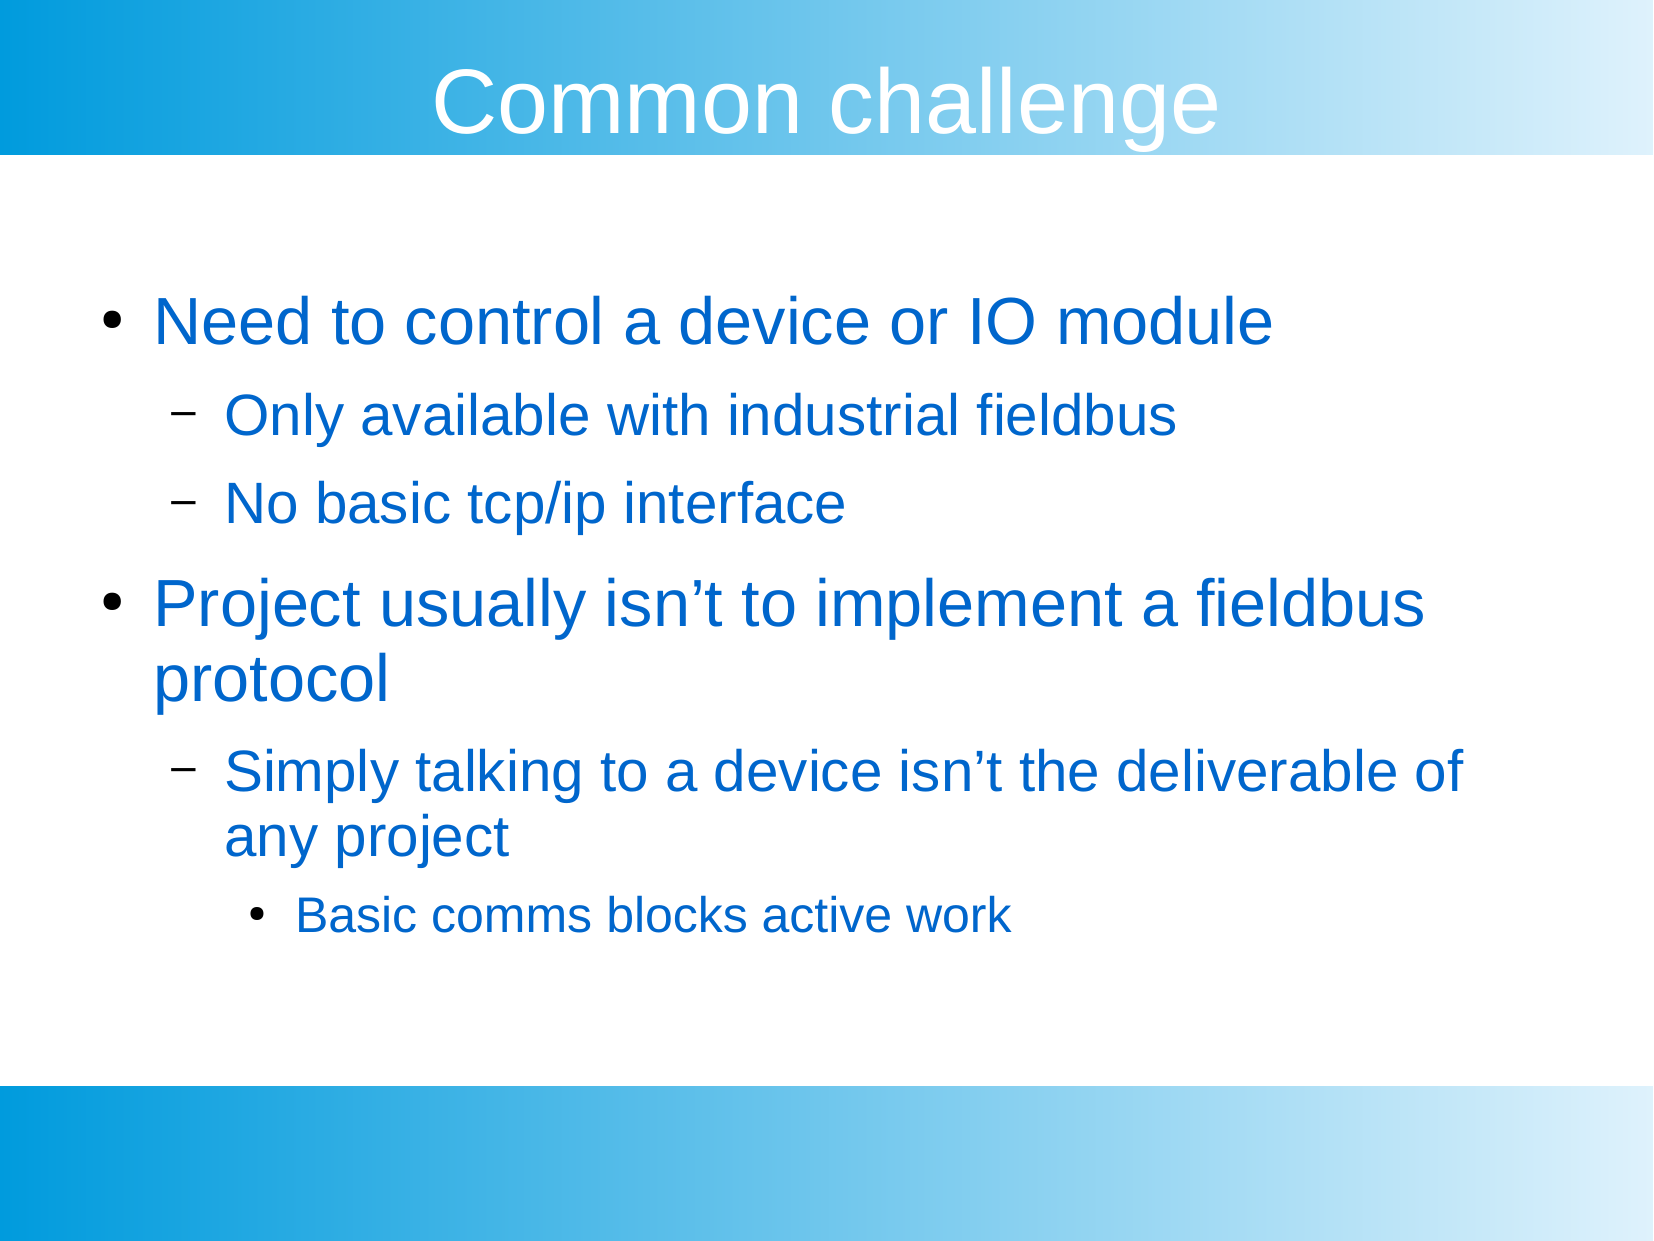

# Common challenge
Need to control a device or IO module
Only available with industrial fieldbus
No basic tcp/ip interface
Project usually isn’t to implement a fieldbus protocol
Simply talking to a device isn’t the deliverable of any project
Basic comms blocks active work